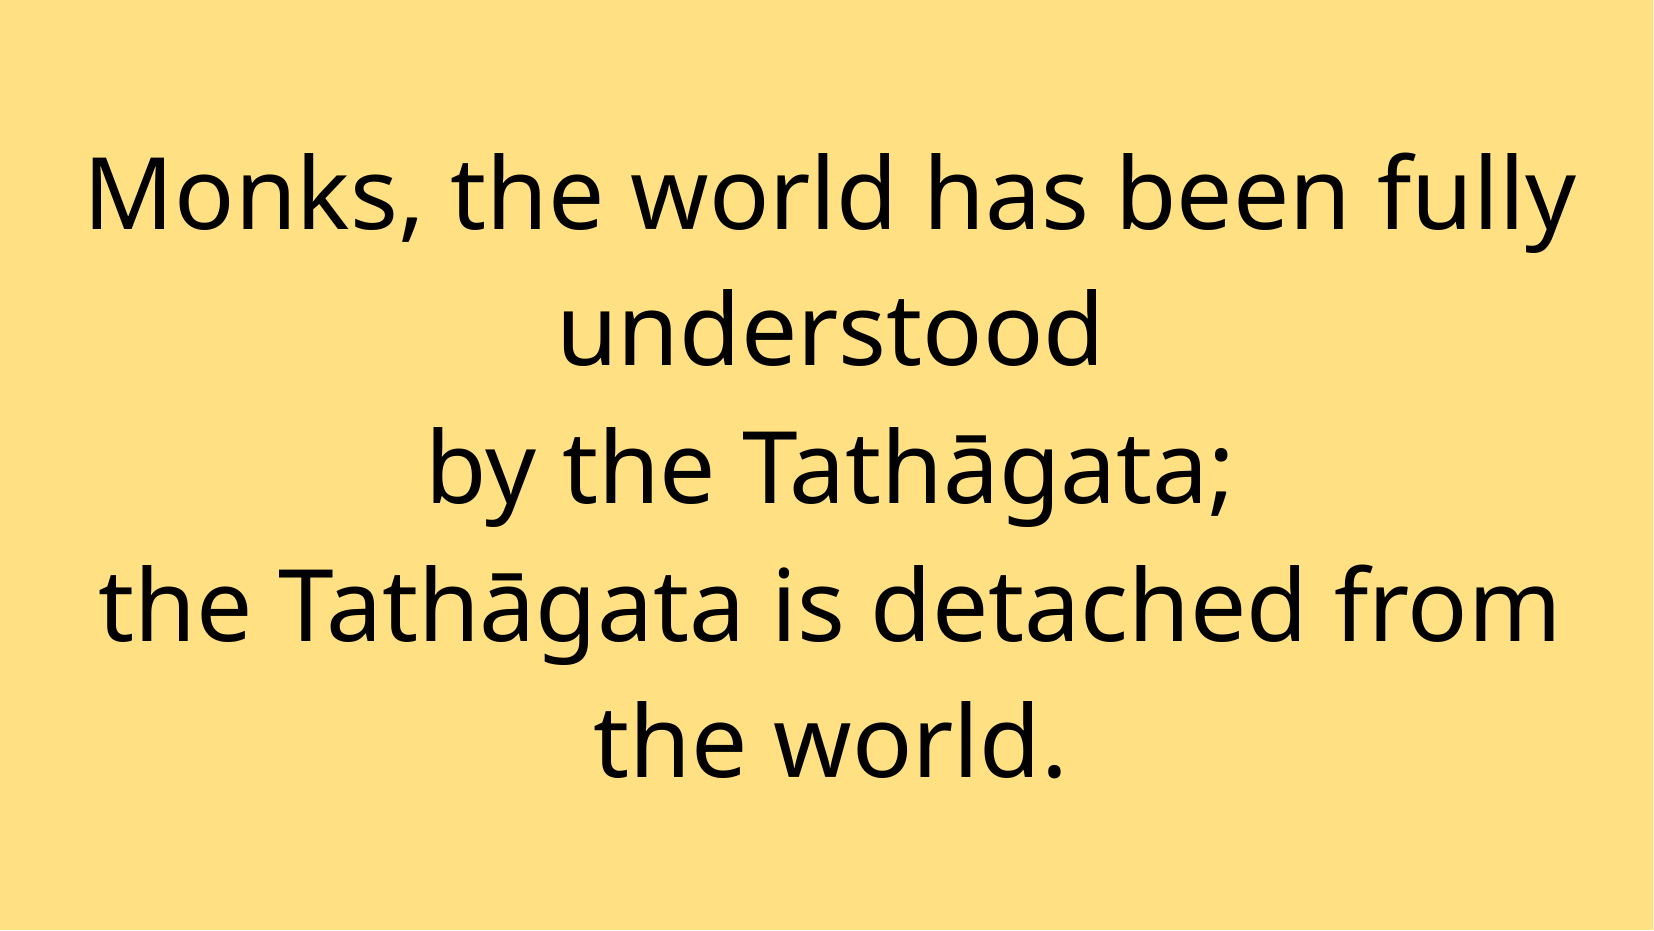

# Monks, the world has been fully understood
by the Tathāgata;
the Tathāgata is detached from the world.